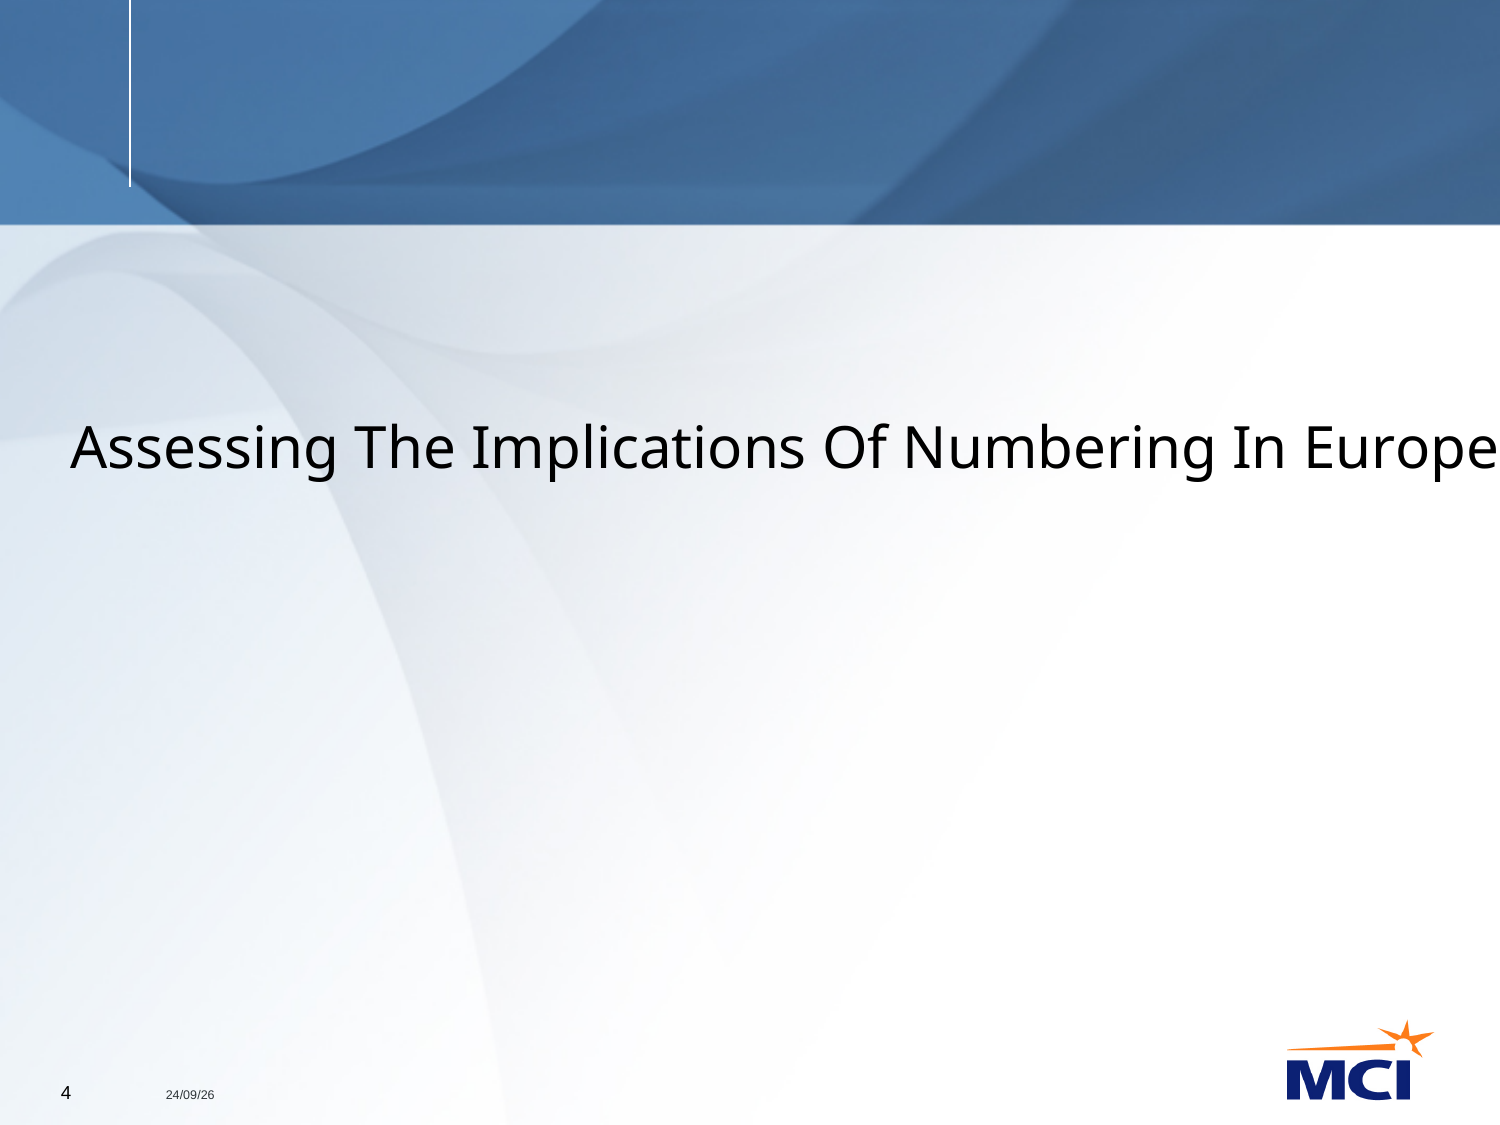

Assessing The Implications Of Numbering In Europe And Determining The Impact Of ENUM.